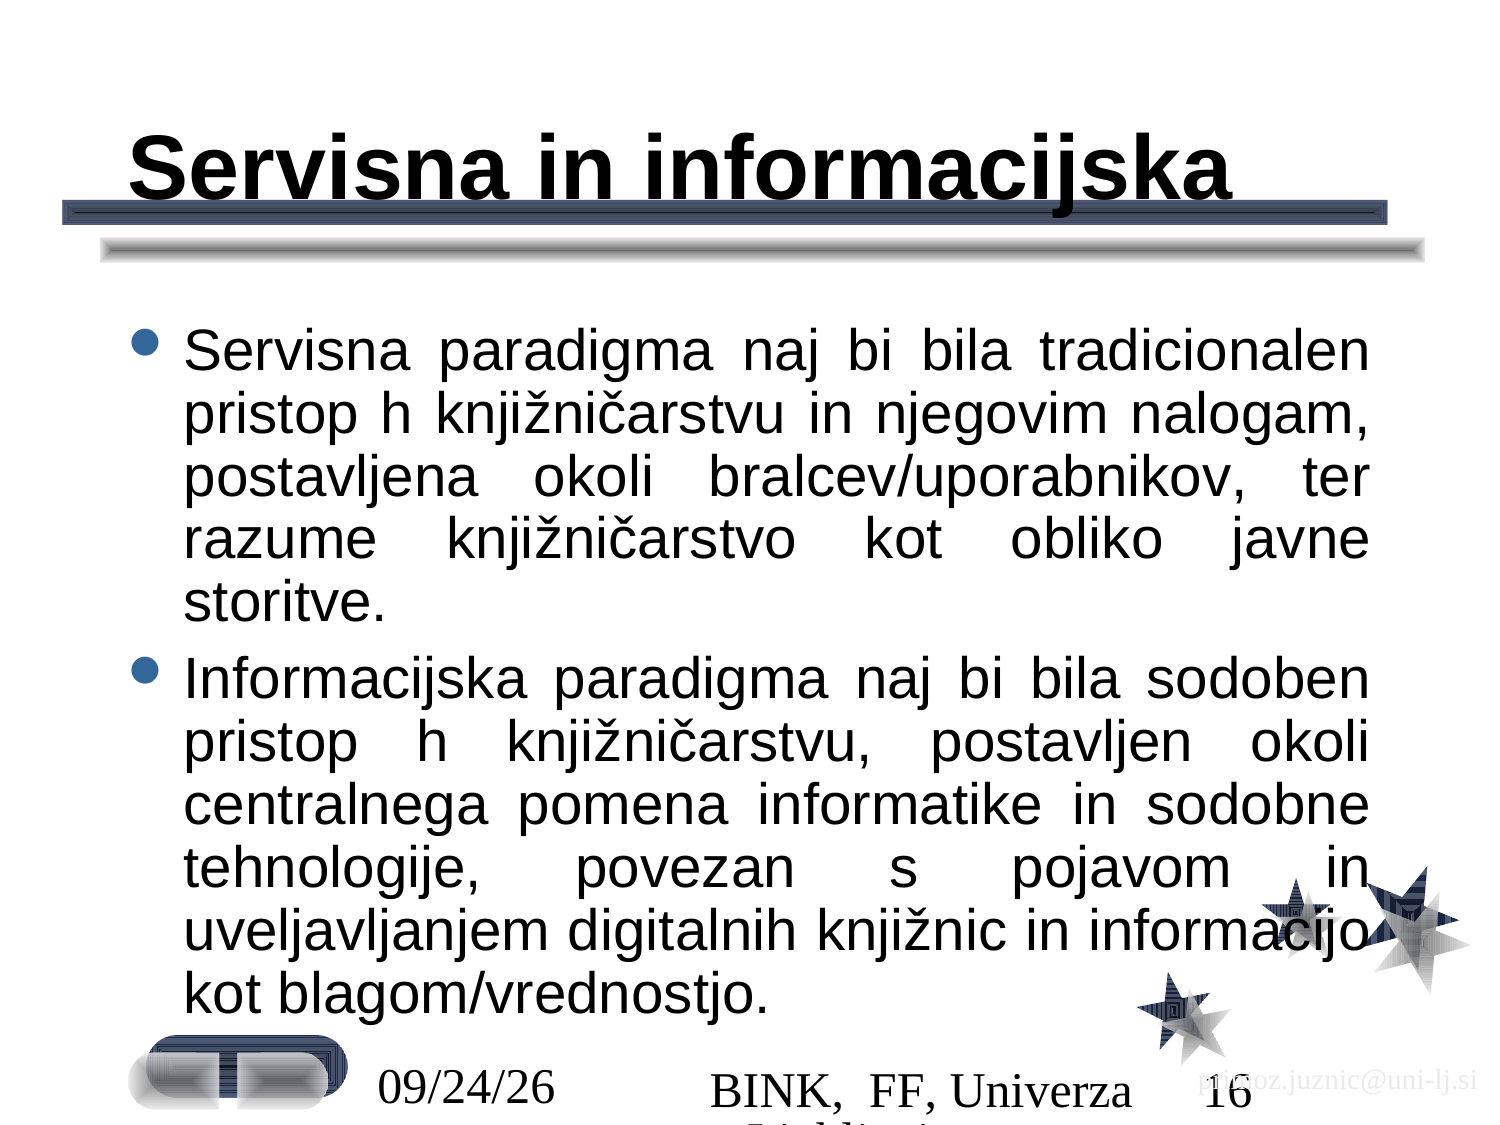

# Servisna in informacijska
Servisna paradigma naj bi bila tradicionalen pristop h knjižničarstvu in njegovim nalogam, postavljena okoli bralcev/uporabnikov, ter razume knjižničarstvo kot obliko javne storitve.
Informacijska paradigma naj bi bila sodoben pristop h knjižničarstvu, postavljen okoli centralnega pomena informatike in sodobne tehnologije, povezan s pojavom in uveljavljanjem digitalnih knjižnic in informacijo kot blagom/vrednostjo.
BINK, FF, Univerza v Ljubljani
16